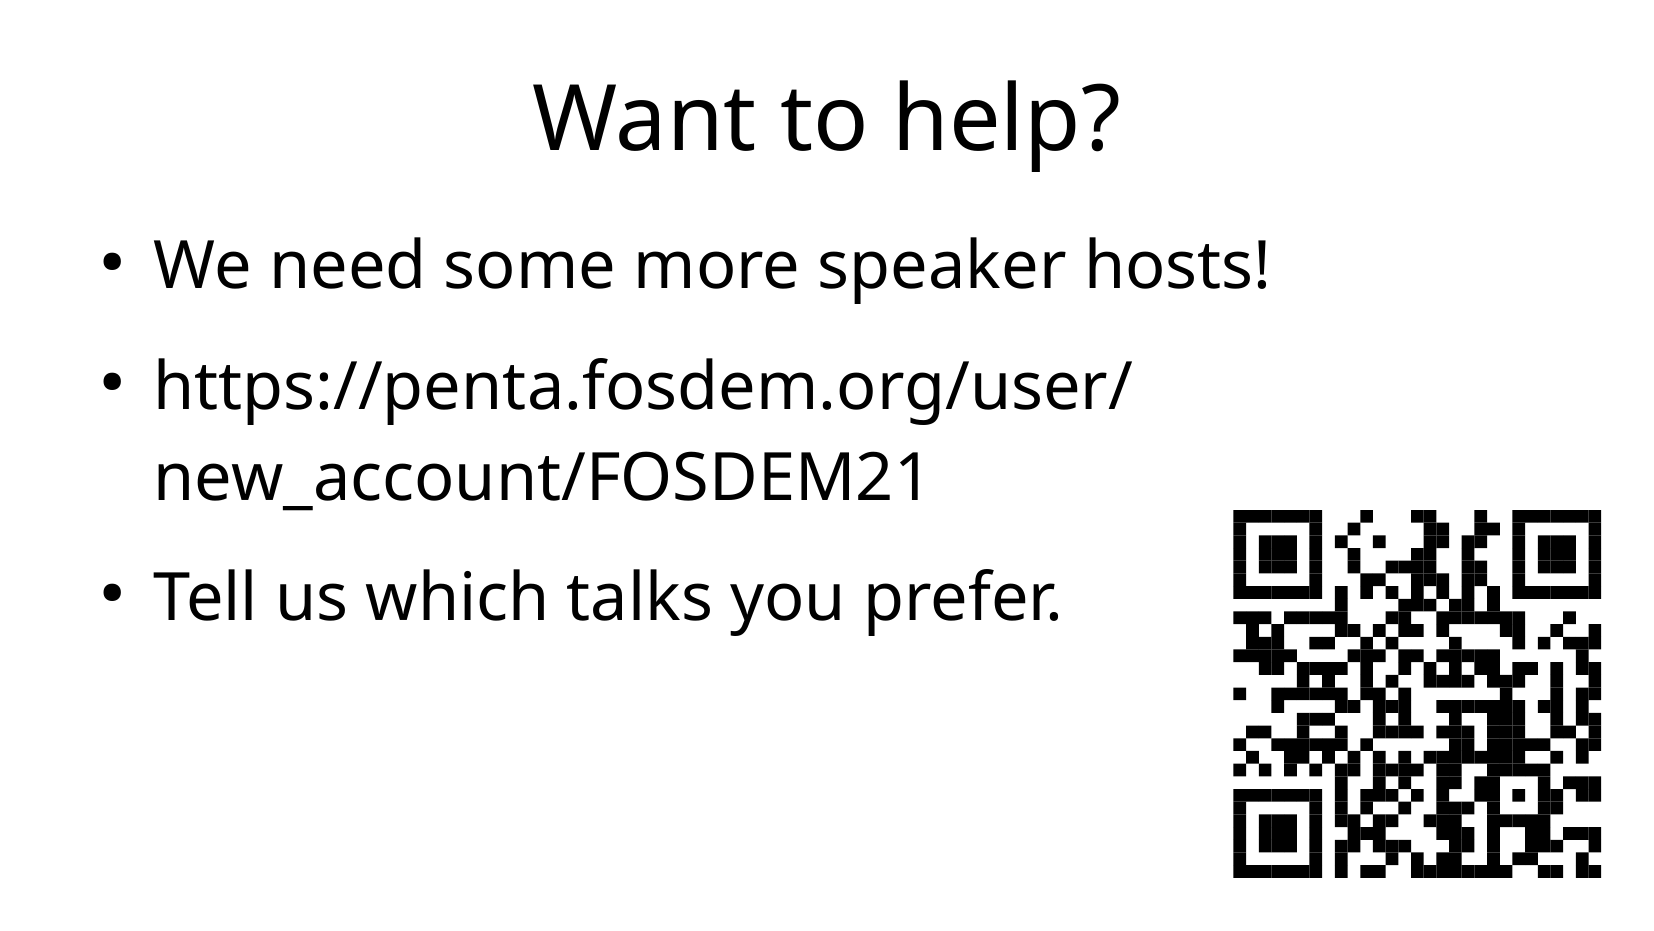

# Want to help?
We need some more speaker hosts!
https://penta.fosdem.org/user/new_account/FOSDEM21
Tell us which talks you prefer.